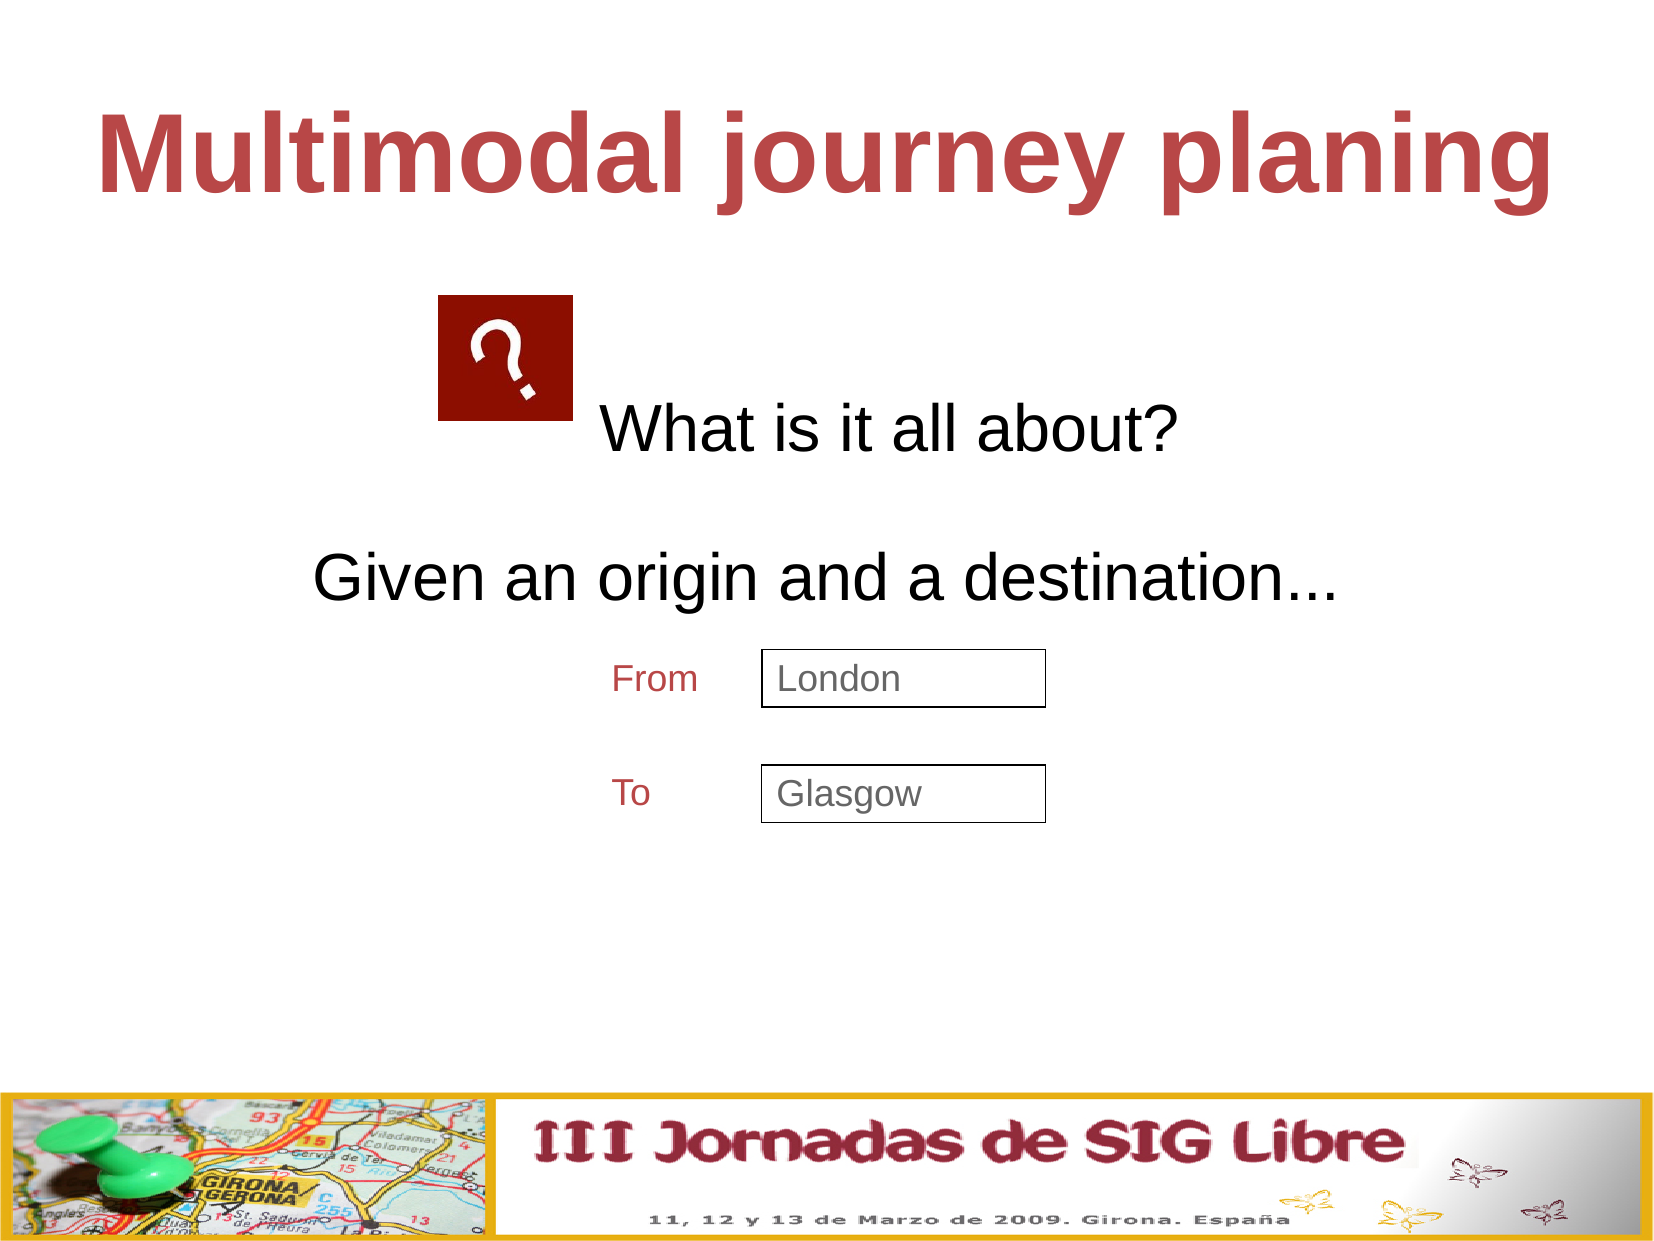

# Multimodal journey planing
							What is it all about?
Given an origin and a destination...
From
London
To
Glasgow